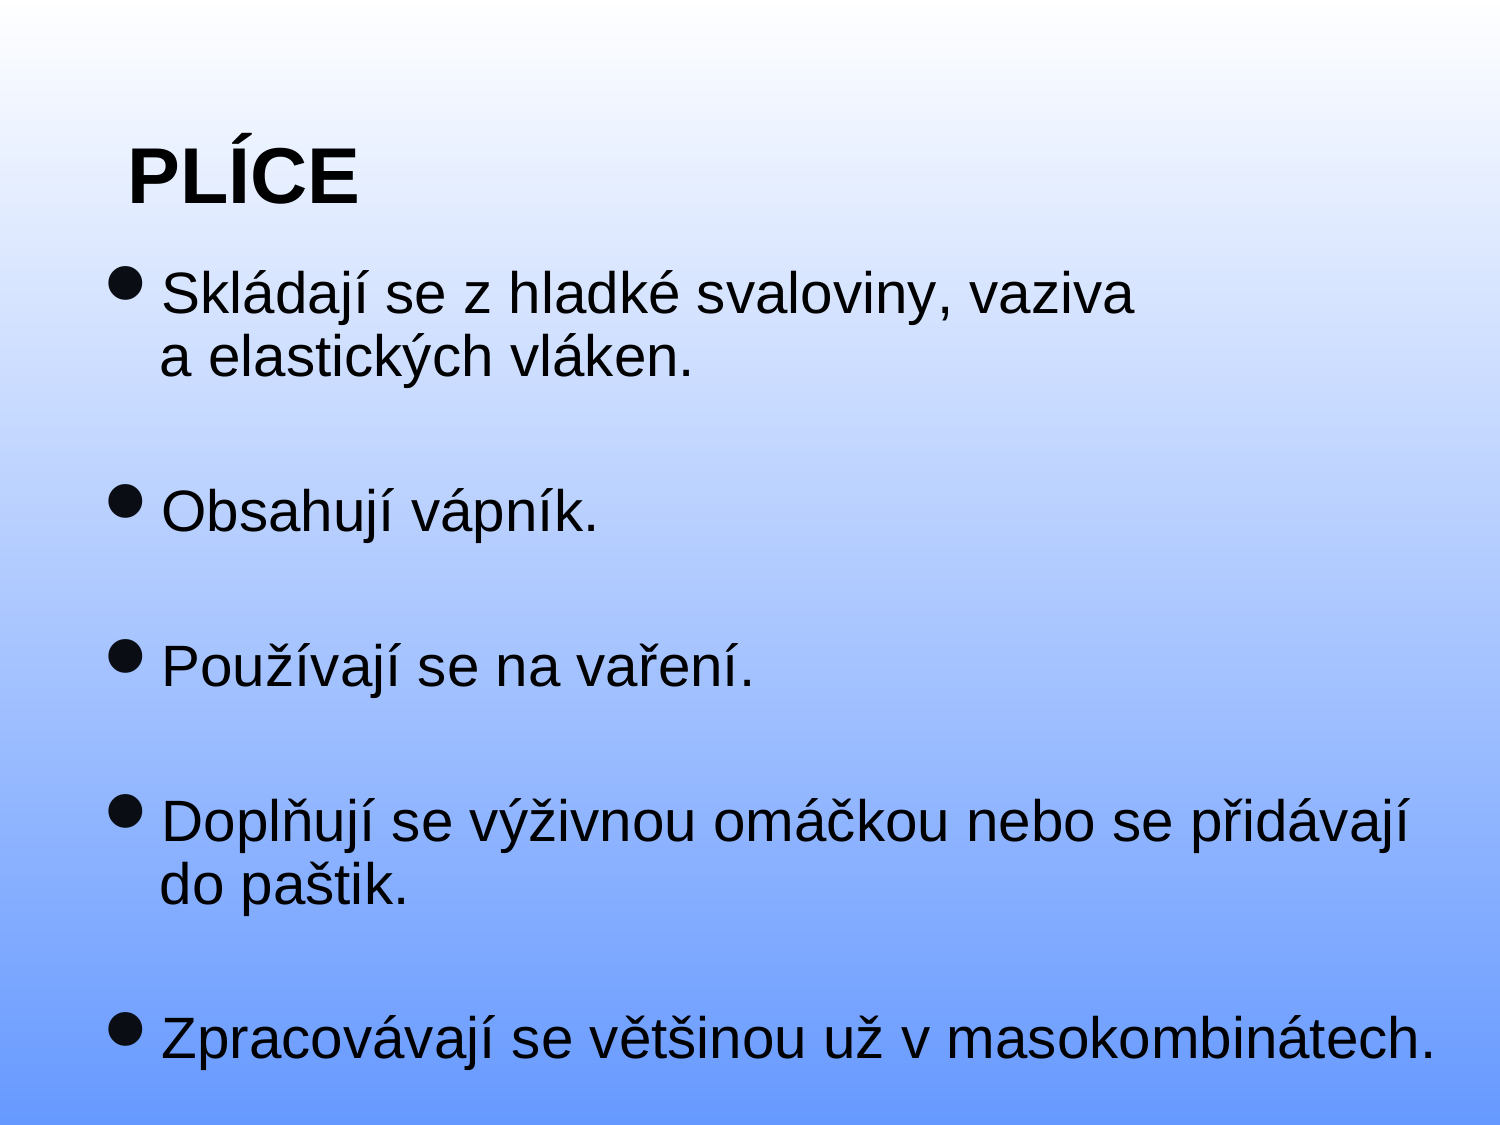

# PLÍCE
Skládají se z hladké svaloviny, vaziva
a elastických vláken.
Obsahují vápník.
Používají se na vaření.
Doplňují se výživnou omáčkou nebo se přidávají do paštik.
Zpracovávají se většinou už v masokombinátech.